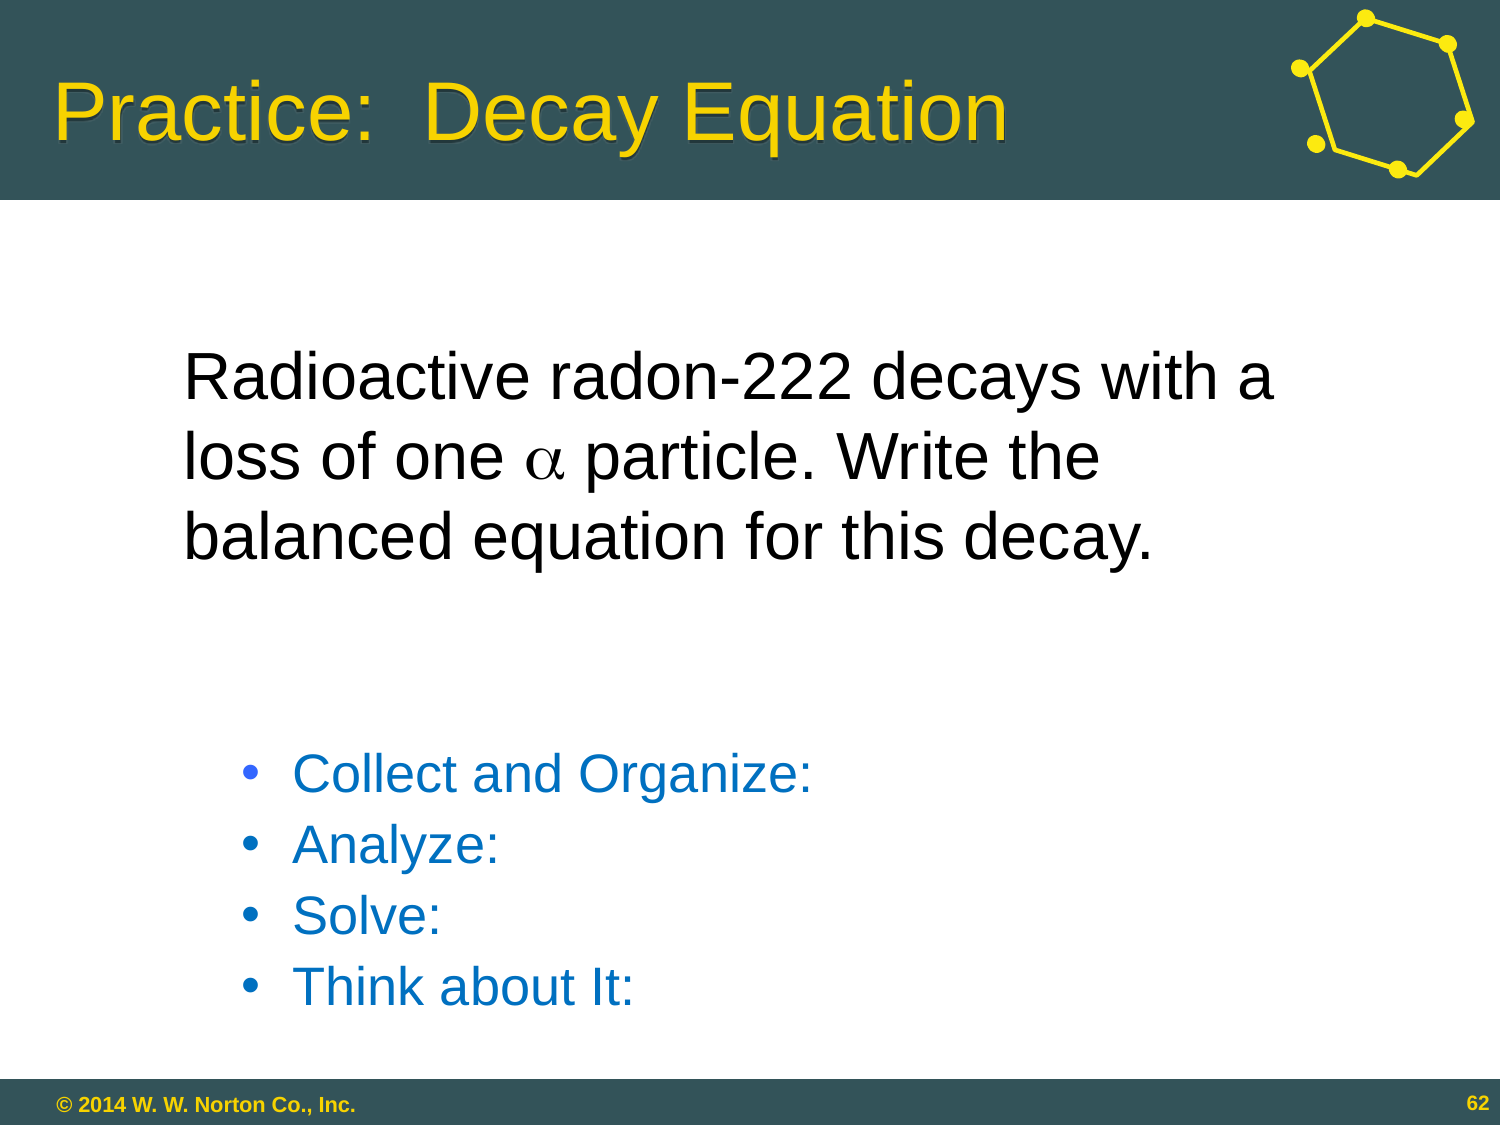

# Practice: Decay Equation
 Radioactive radon-222 decays with a loss of one  particle. Write the balanced equation for this decay.
 Collect and Organize:
 Analyze:
 Solve:
 Think about It: